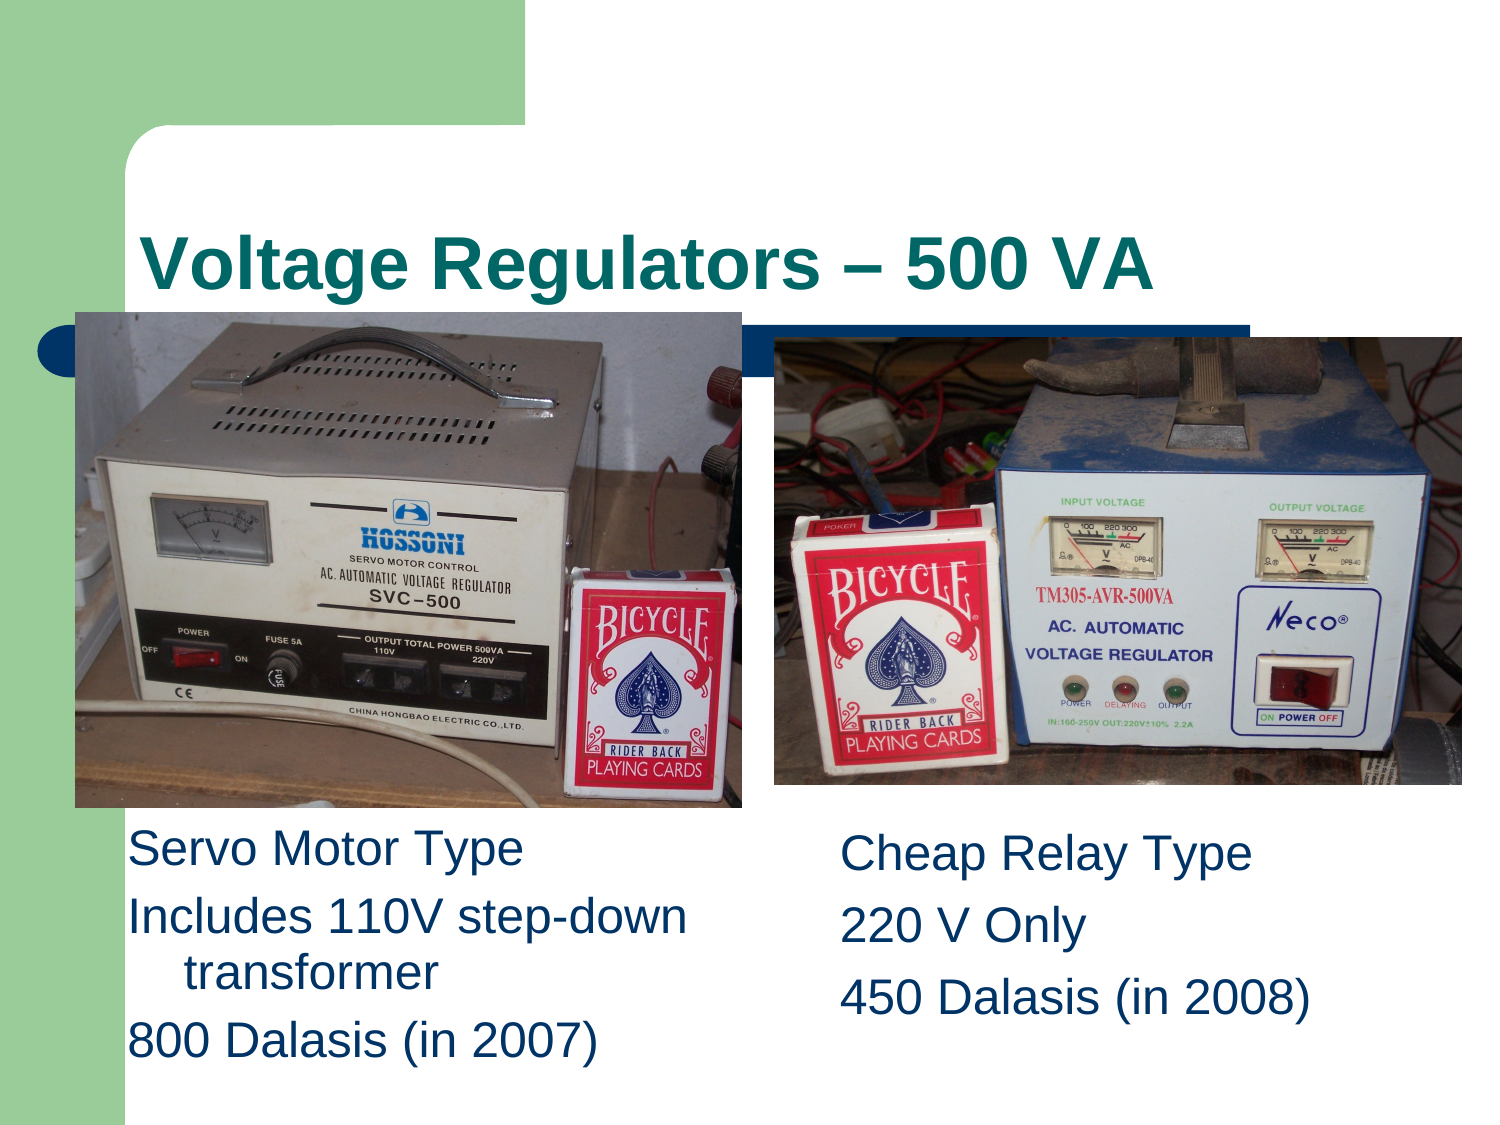

# Voltage Regulators – 500 VA
Servo Motor Type
Includes 110V step-down transformer
800 Dalasis (in 2007)
Cheap Relay Type
220 V Only
450 Dalasis (in 2008)